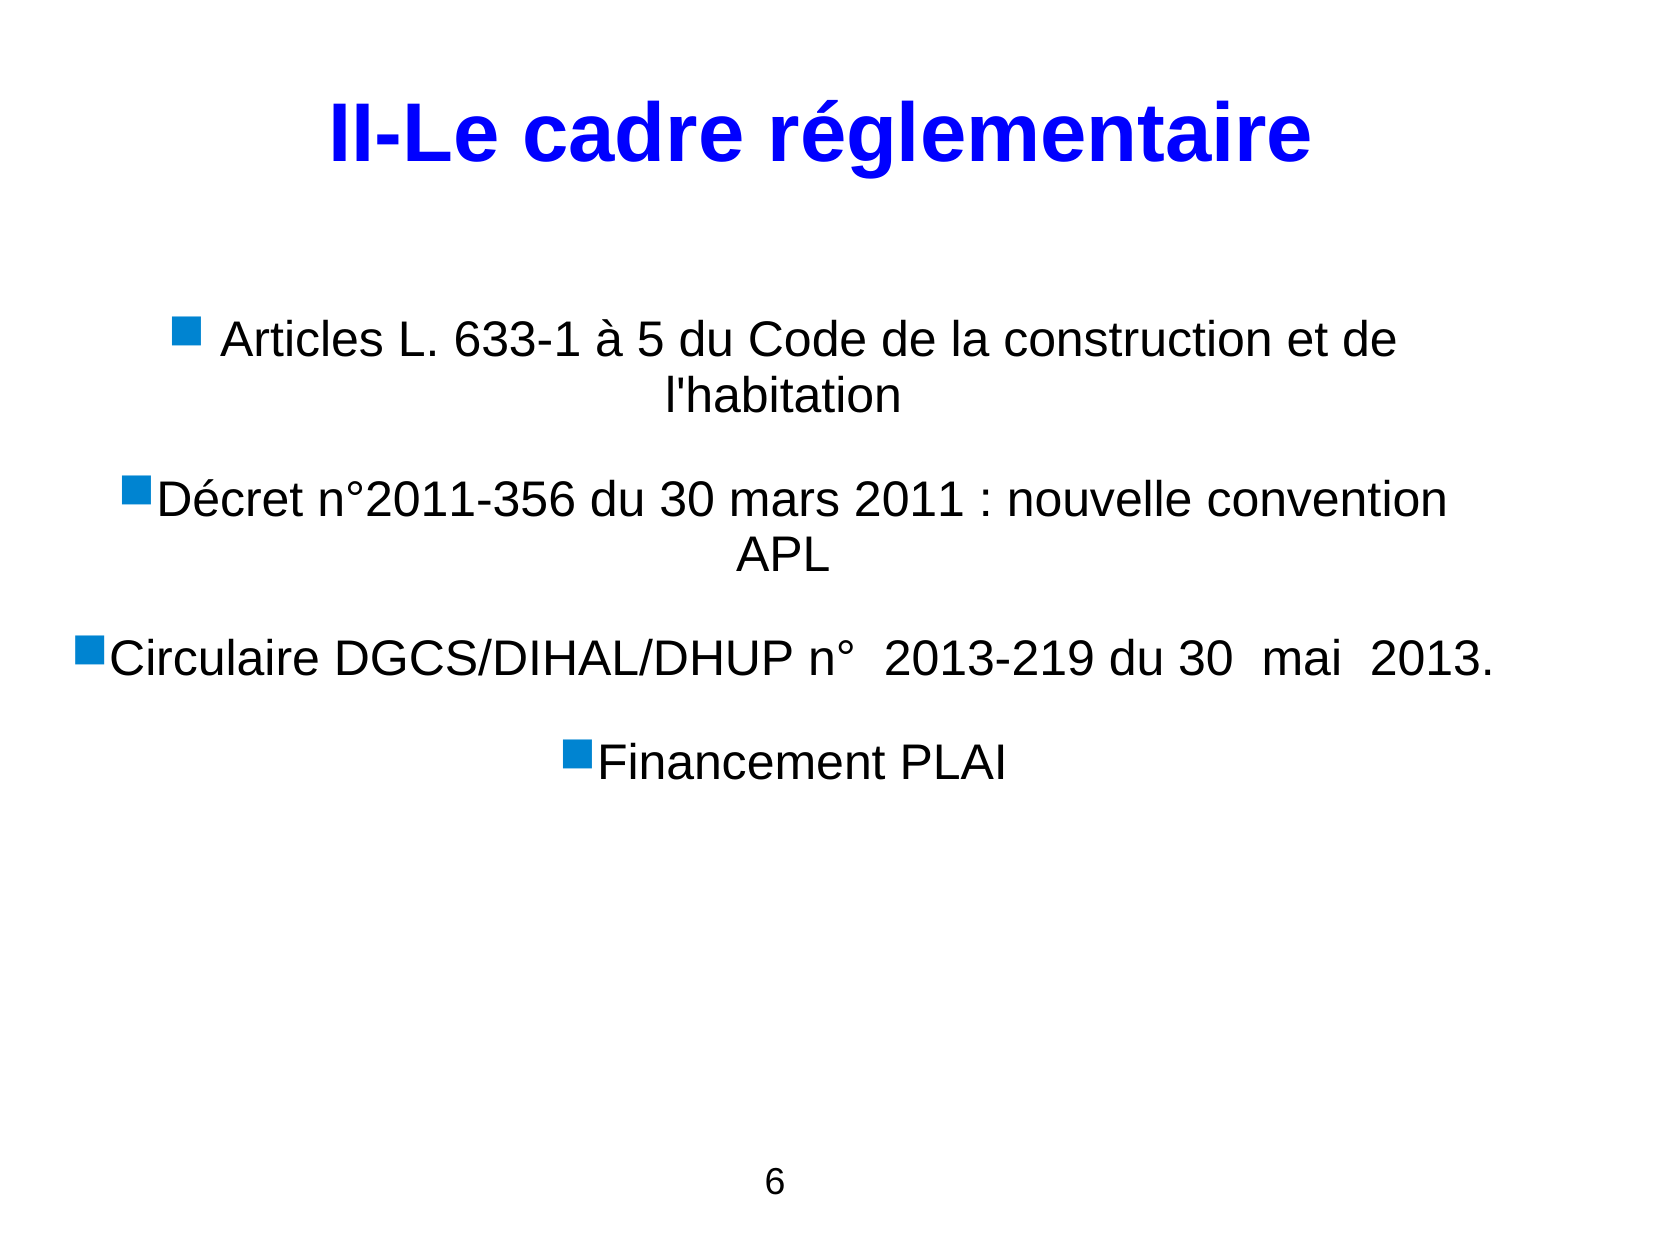

II-Le cadre réglementaire
 Articles L. 633-1 à 5 du Code de la construction et de l'habitation
Décret n°2011-356 du 30 mars 2011 : nouvelle convention APL
Circulaire DGCS/DIHAL/DHUP n°  2013-219 du 30  mai  2013.
Financement PLAI